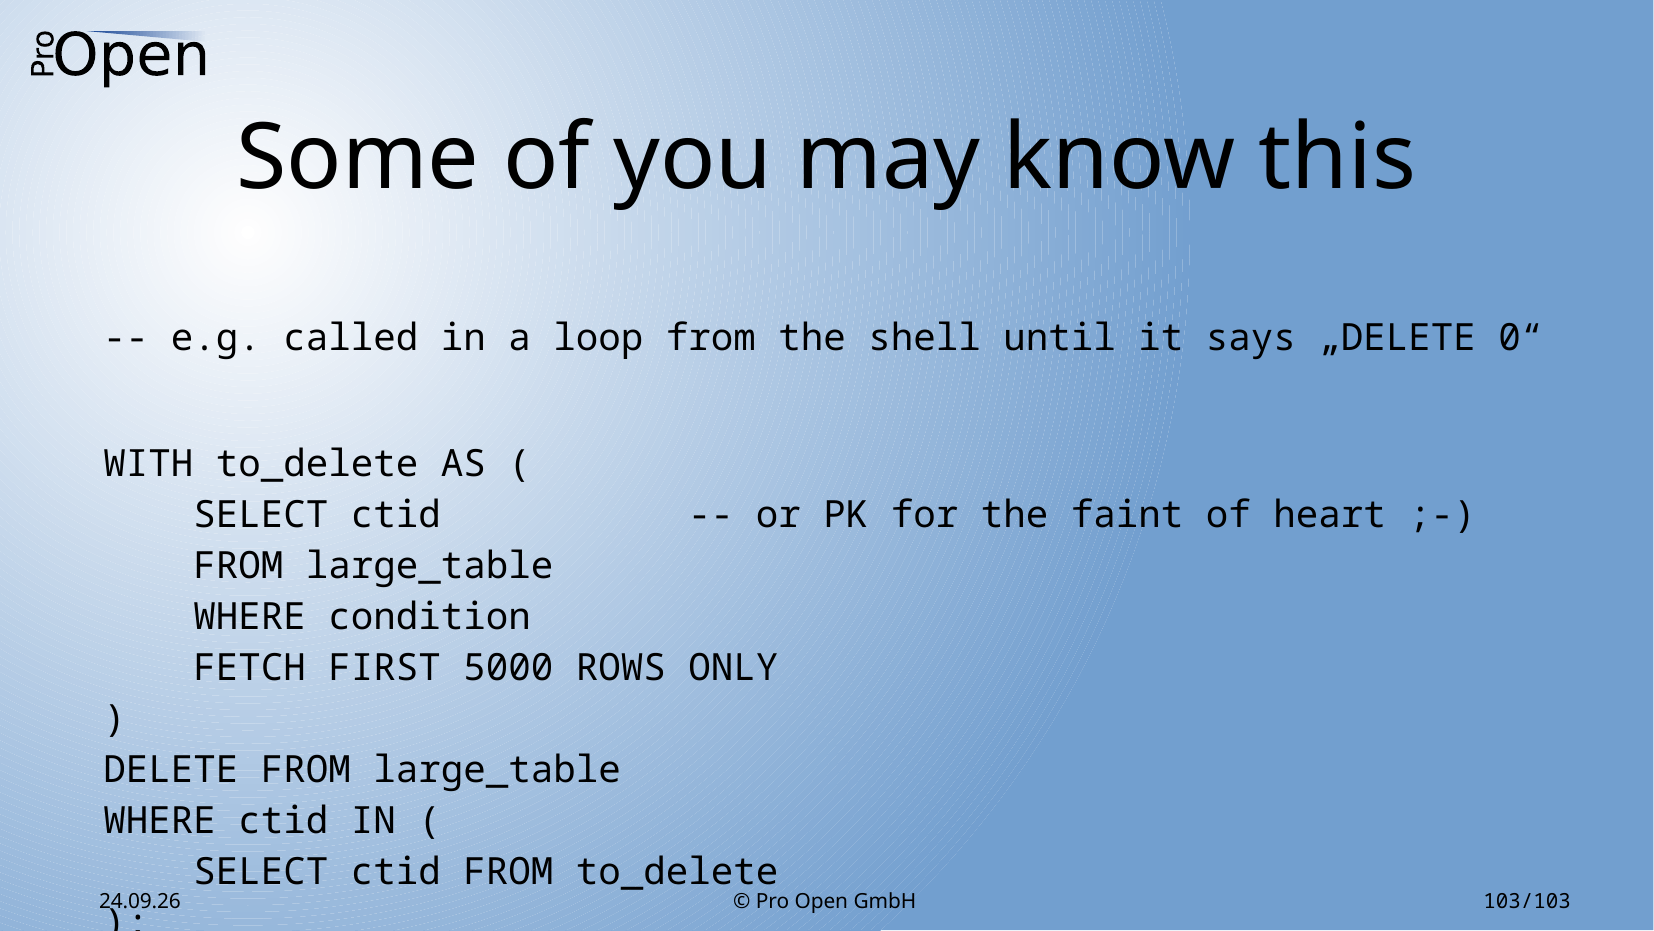

# Some of you may know this
-- e.g. called in a loop from the shell until it says „DELETE 0“
WITH to_delete AS (
 SELECT ctid -- or PK for the faint of heart ;-)
 FROM large_table
 WHERE condition
 FETCH FIRST 5000 ROWS ONLY
)
DELETE FROM large_table
WHERE ctid IN (
 SELECT ctid FROM to_delete
);
© Pro Open GmbH
103